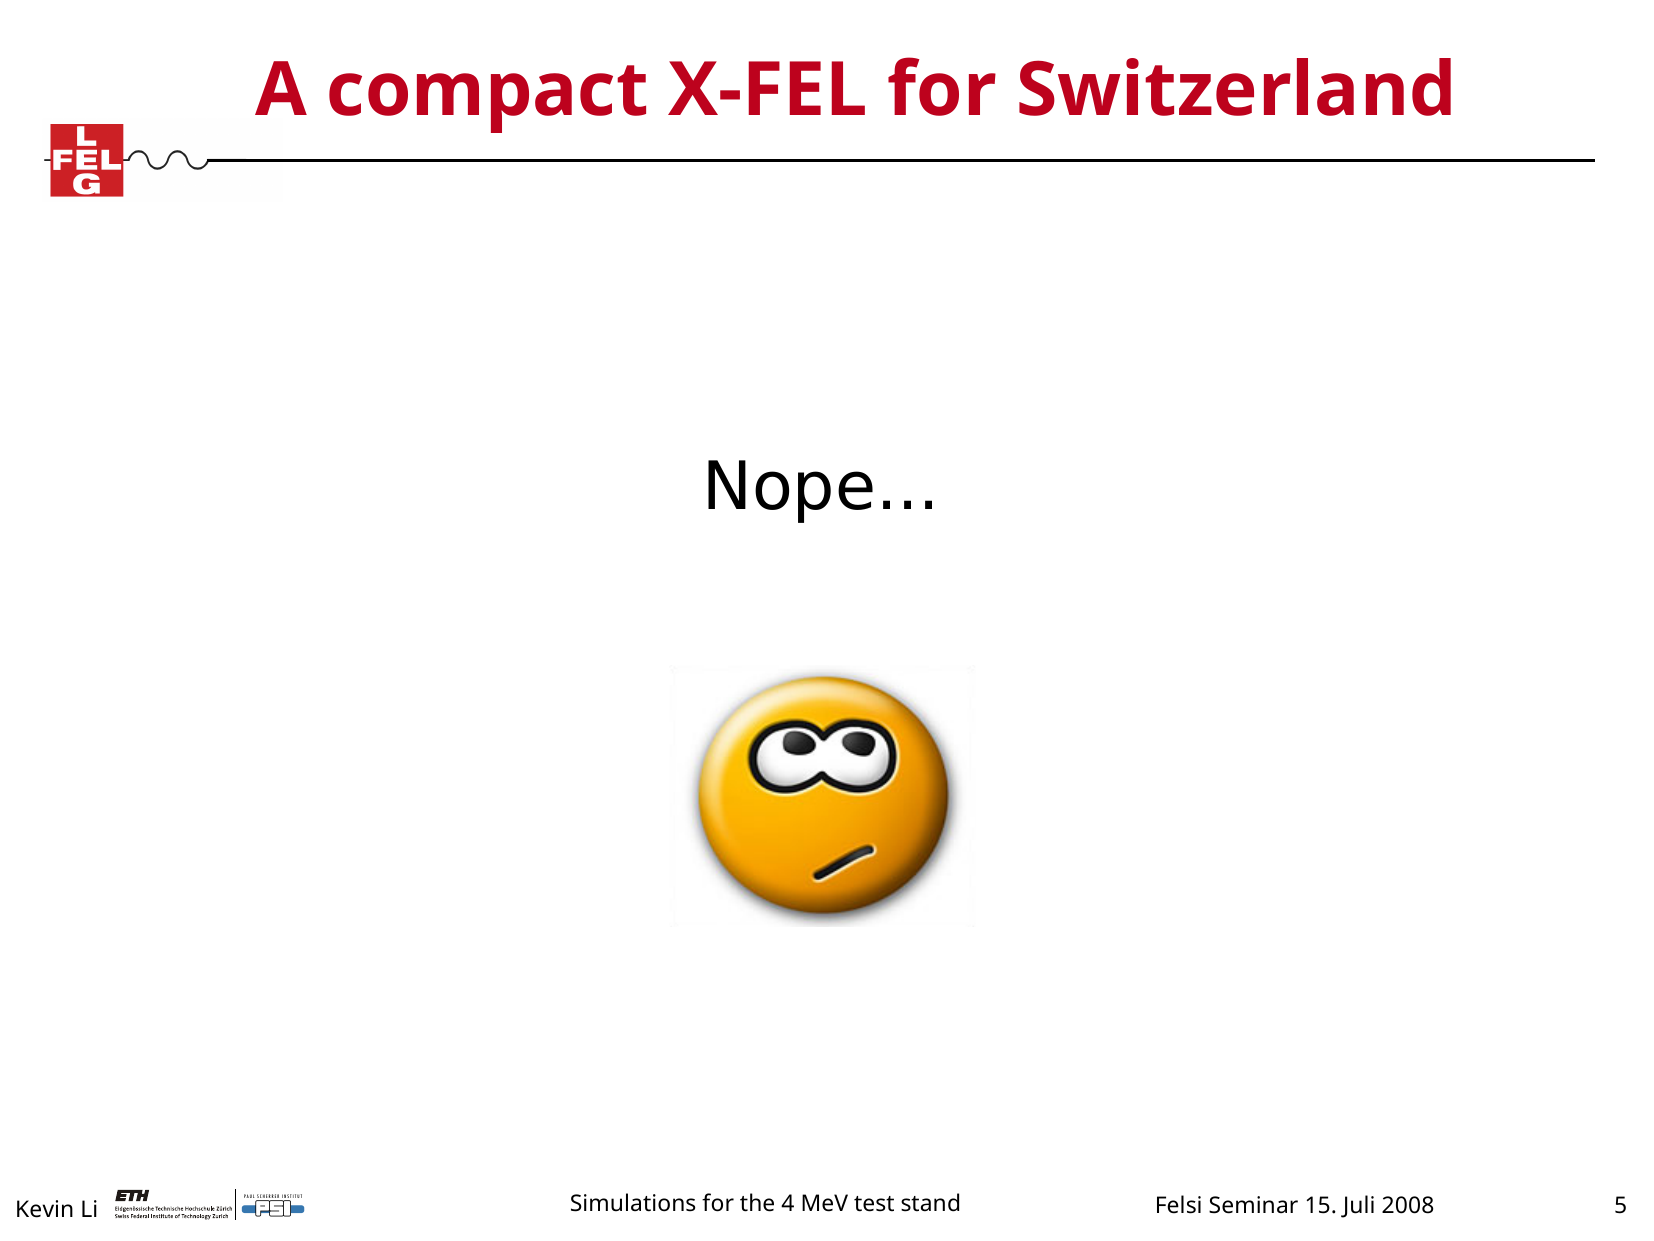

A compact X-FEL for Switzerland
# Nope...